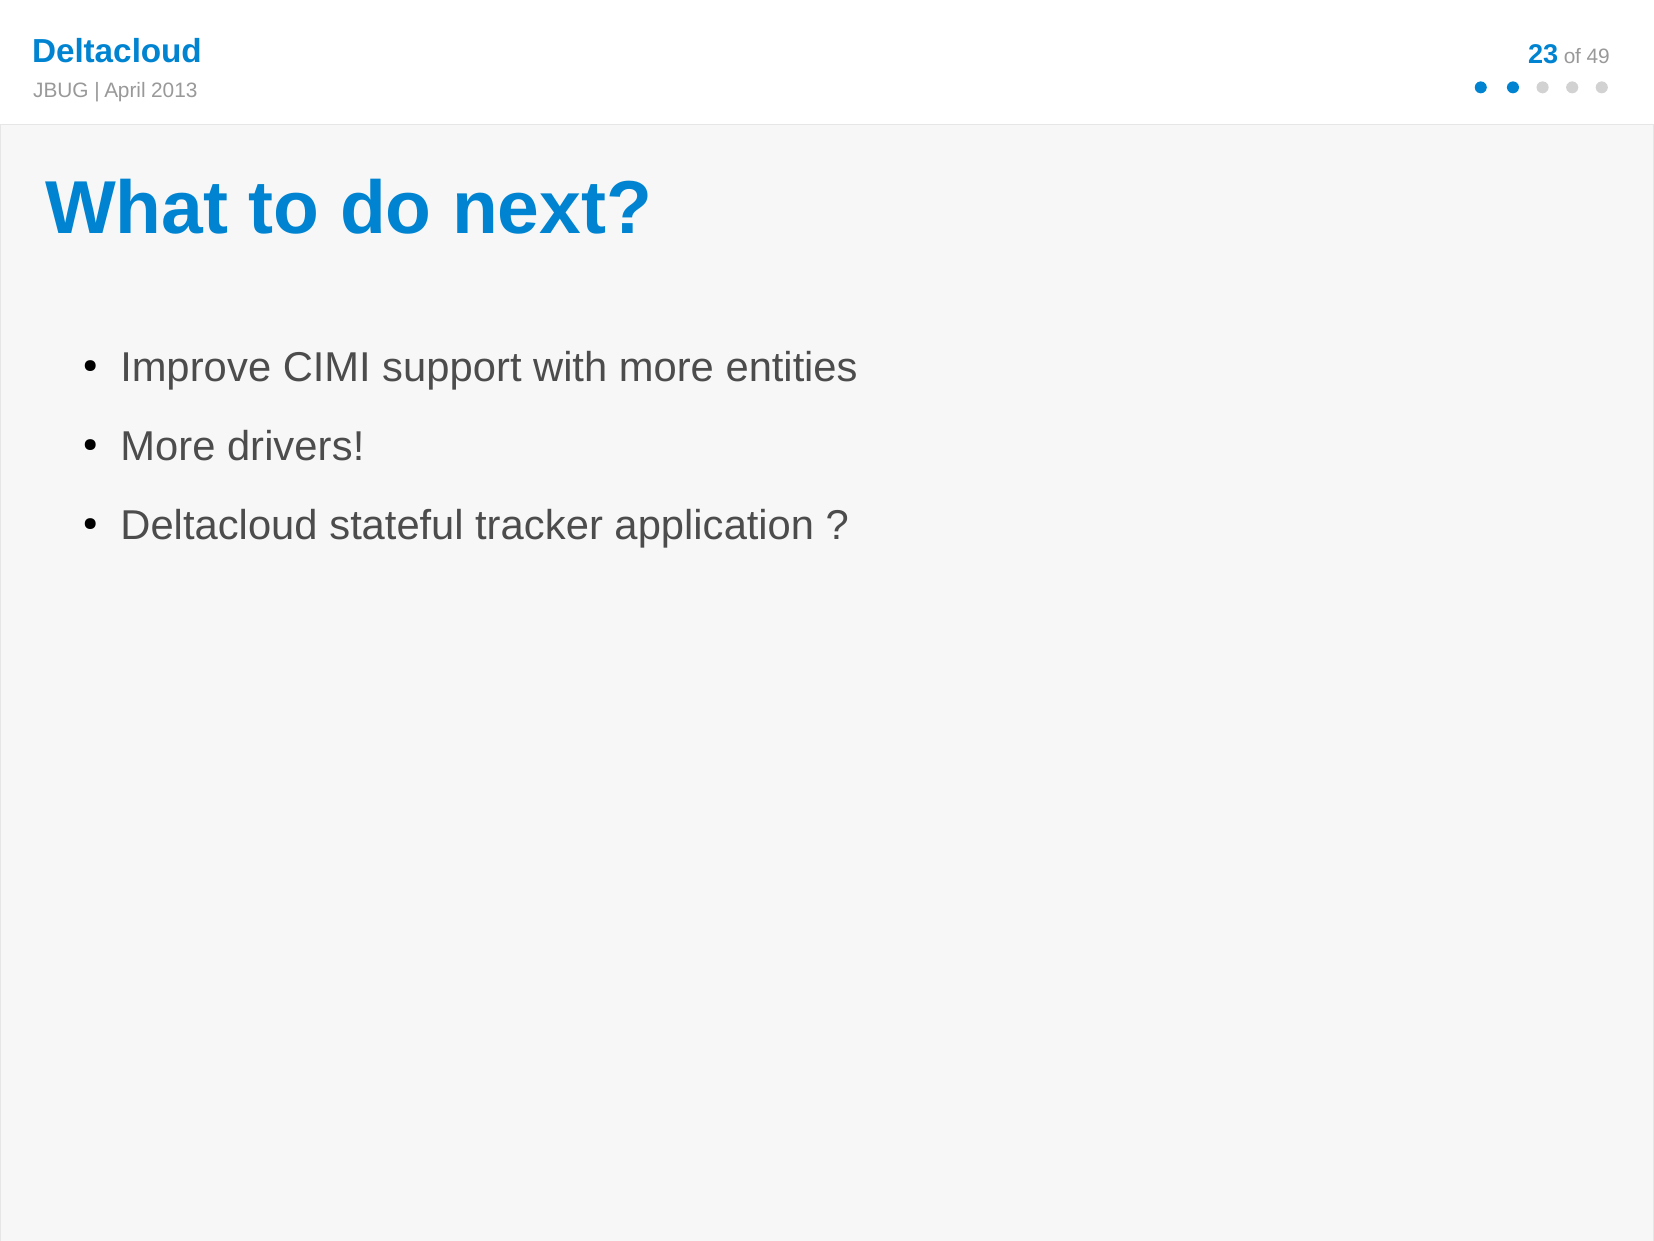

 of 49
Deltacloud
JBUG | April 2013
# What to do next?
Improve CIMI support with more entities
More drivers!
Deltacloud stateful tracker application ?